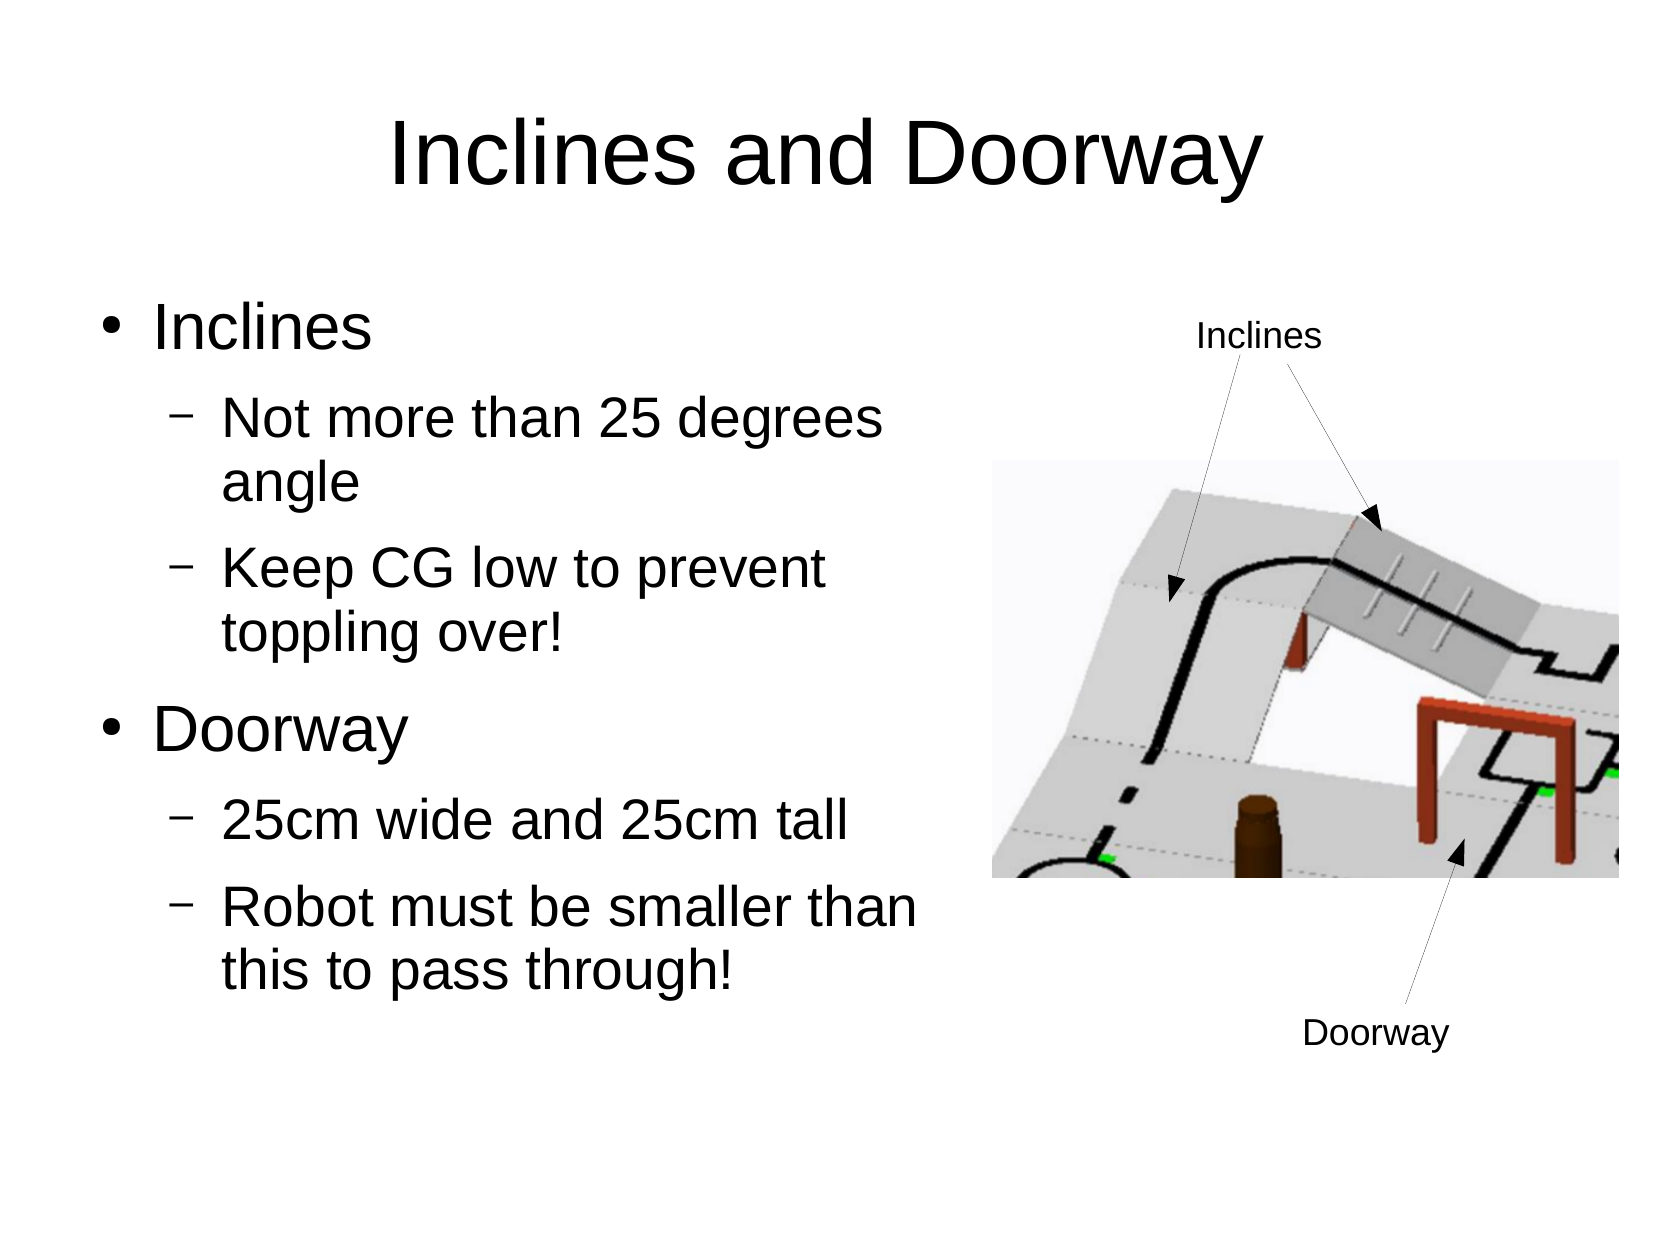

# Inclines and Doorway
Inclines
Not more than 25 degrees angle
Keep CG low to prevent toppling over!
Doorway
25cm wide and 25cm tall
Robot must be smaller than this to pass through!
Inclines
Doorway